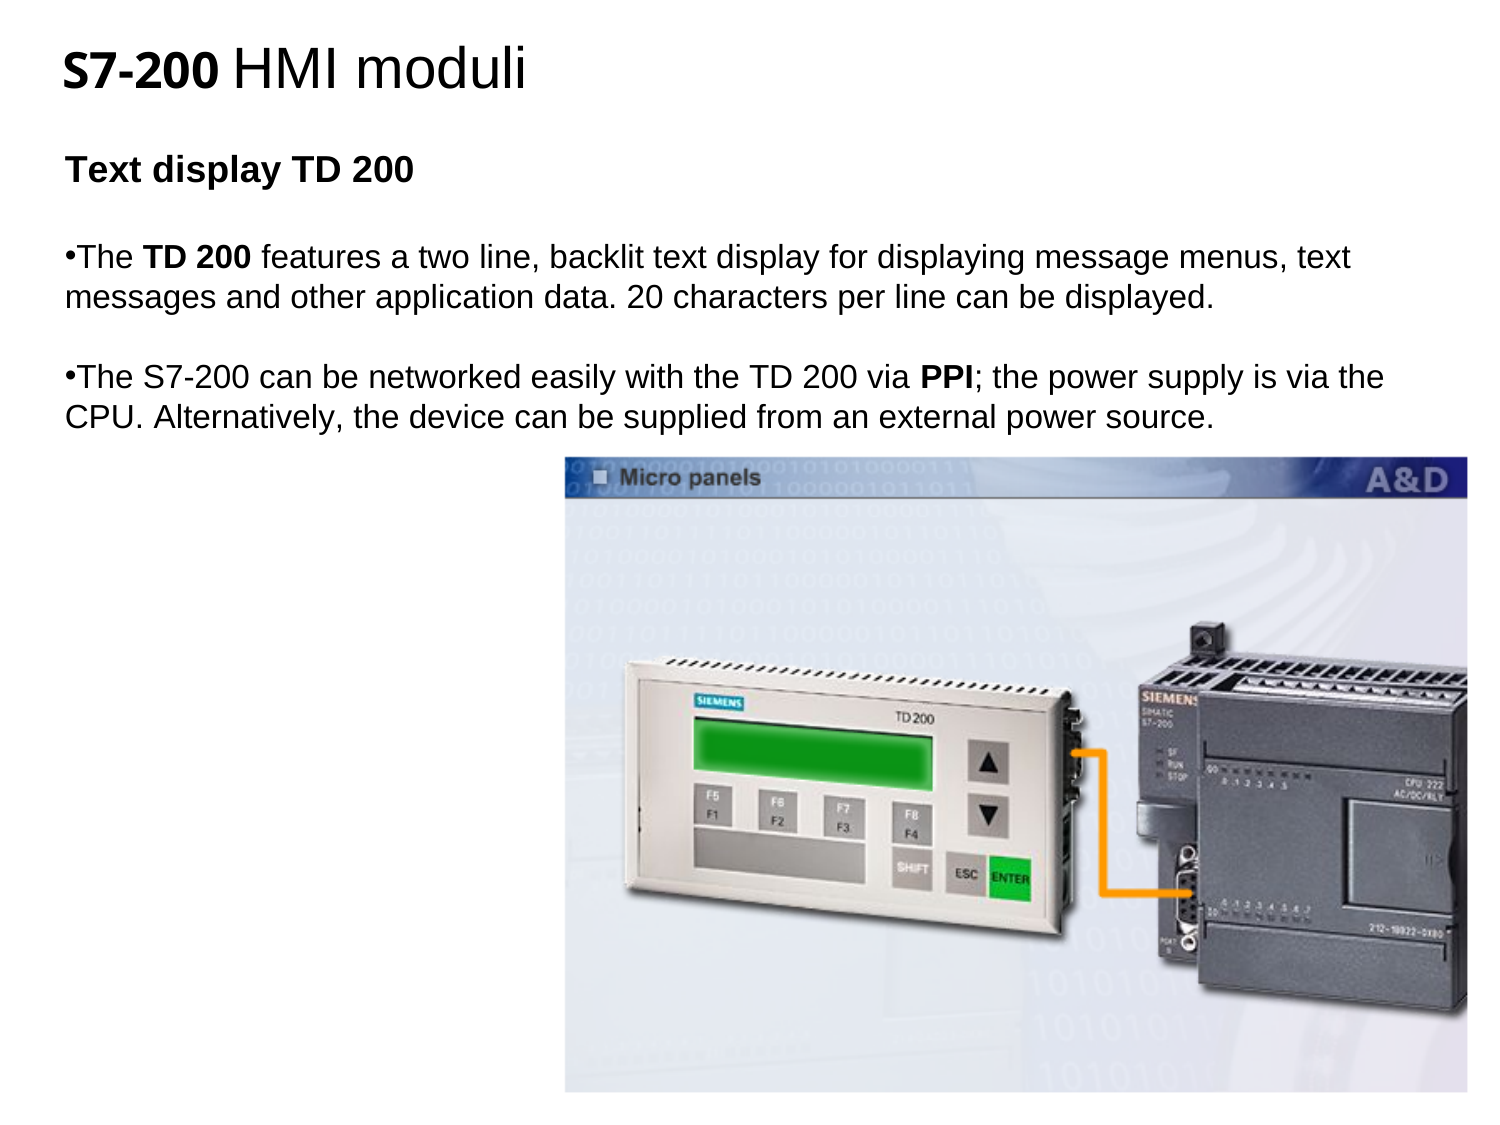

S7-200 HMI moduli
Text display TD 200
The TD 200 features a two line, backlit text display for displaying message menus, text messages and other application data. 20 characters per line can be displayed.
The S7-200 can be networked easily with the TD 200 via PPI; the power supply is via the CPU. Alternatively, the device can be supplied from an external power source.